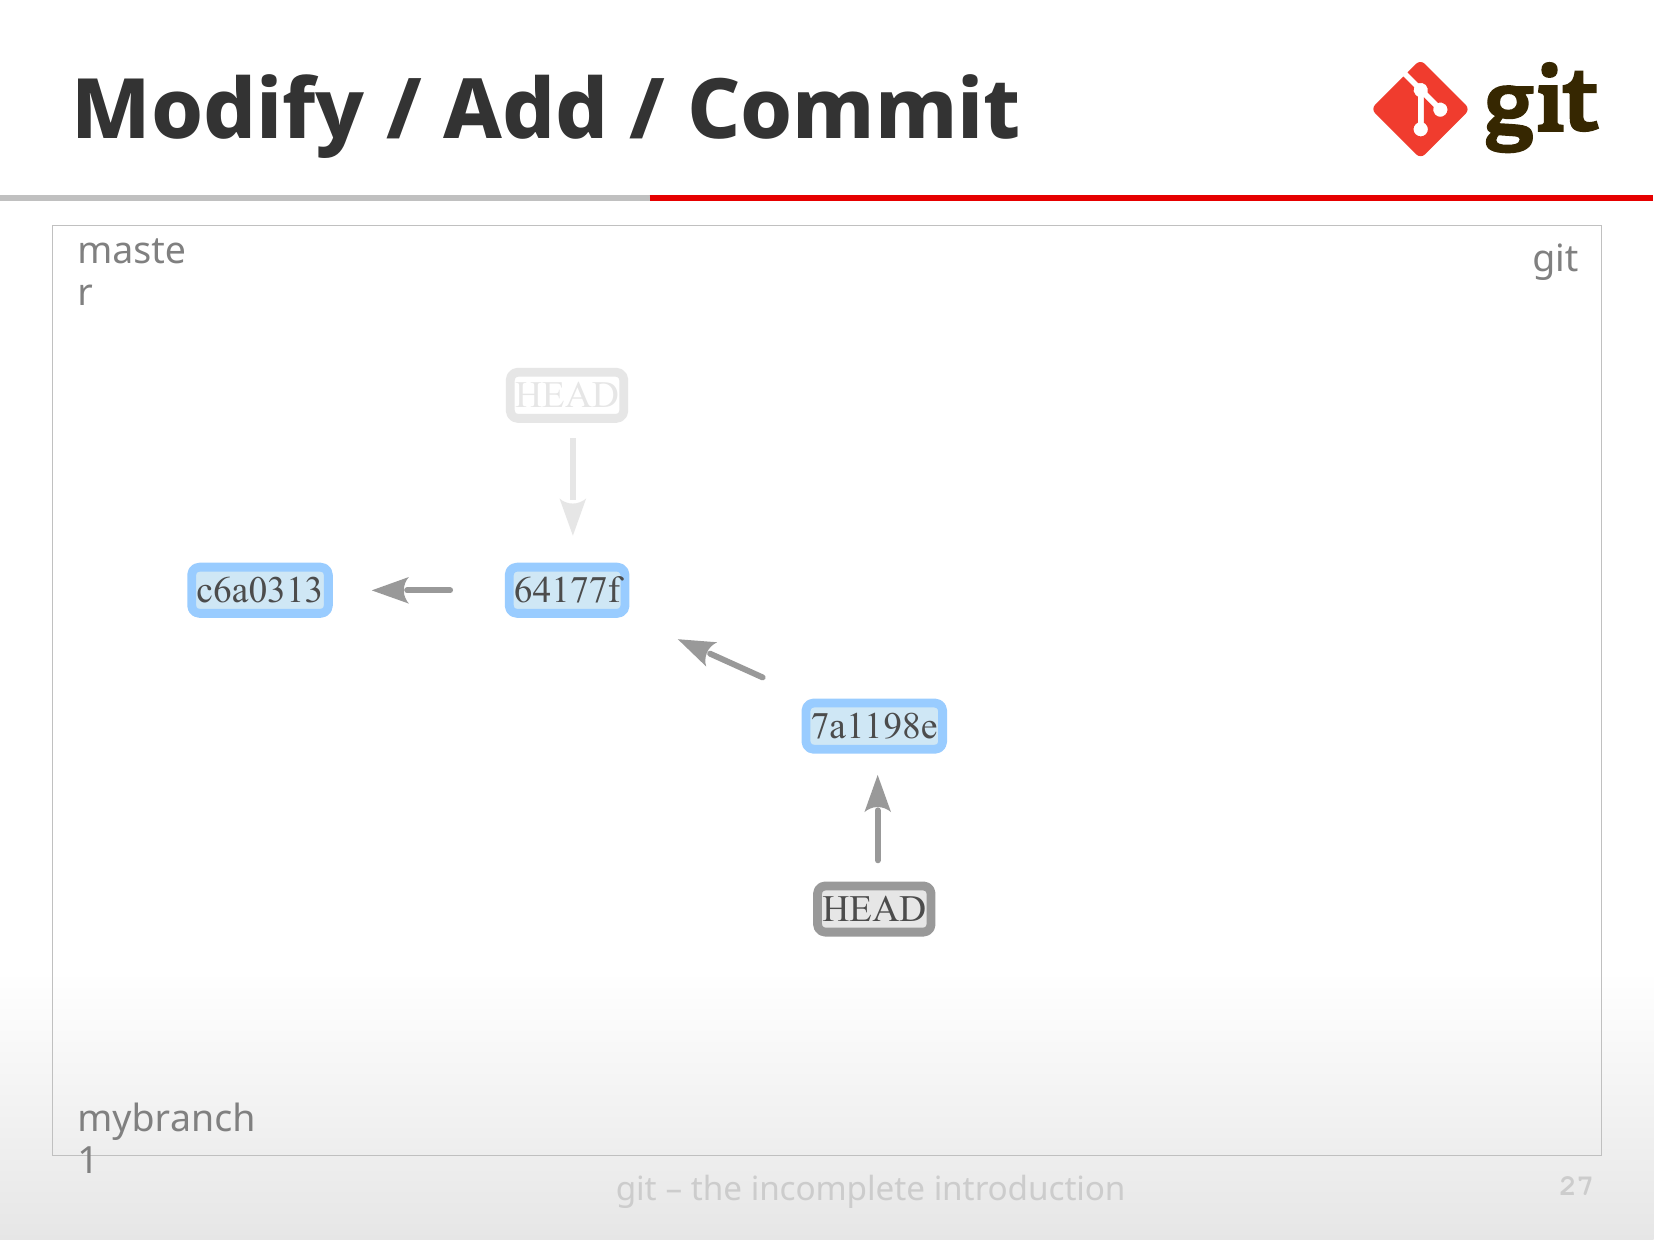

# Modify / Add / Commit
master
git
HEAD
c6a0313
64177f
7a1198e
HEAD
mybranch1
27